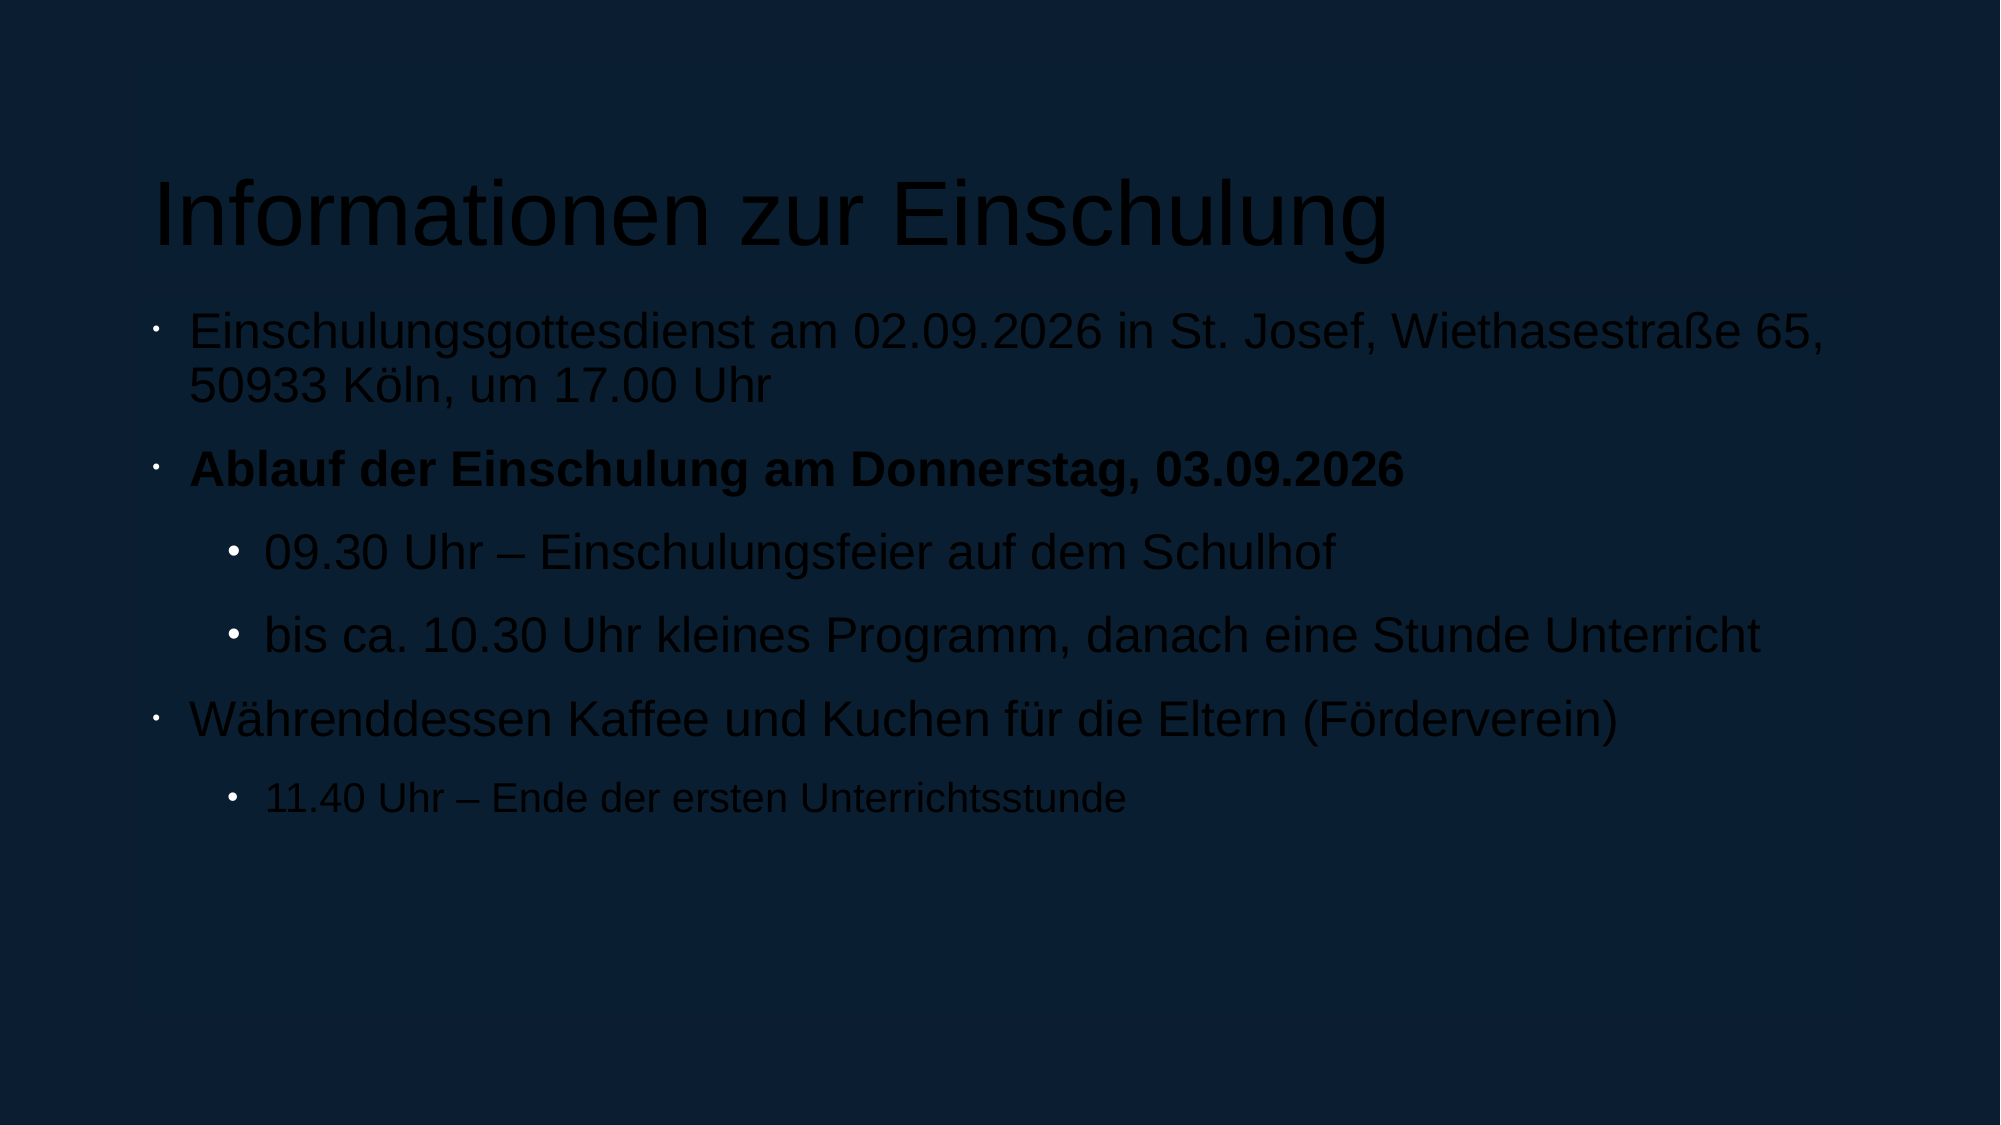

# Informationen zur Einschulung
Einschulungsgottesdienst am 02.09.2026 in St. Josef, Wiethasestraße 65, 50933 Köln, um 17.00 Uhr
Ablauf der Einschulung am Donnerstag, 03.09.2026
09.30 Uhr – Einschulungsfeier auf dem Schulhof
bis ca. 10.30 Uhr kleines Programm, danach eine Stunde Unterricht
Währenddessen Kaffee und Kuchen für die Eltern (Förderverein)
11.40 Uhr – Ende der ersten Unterrichtsstunde